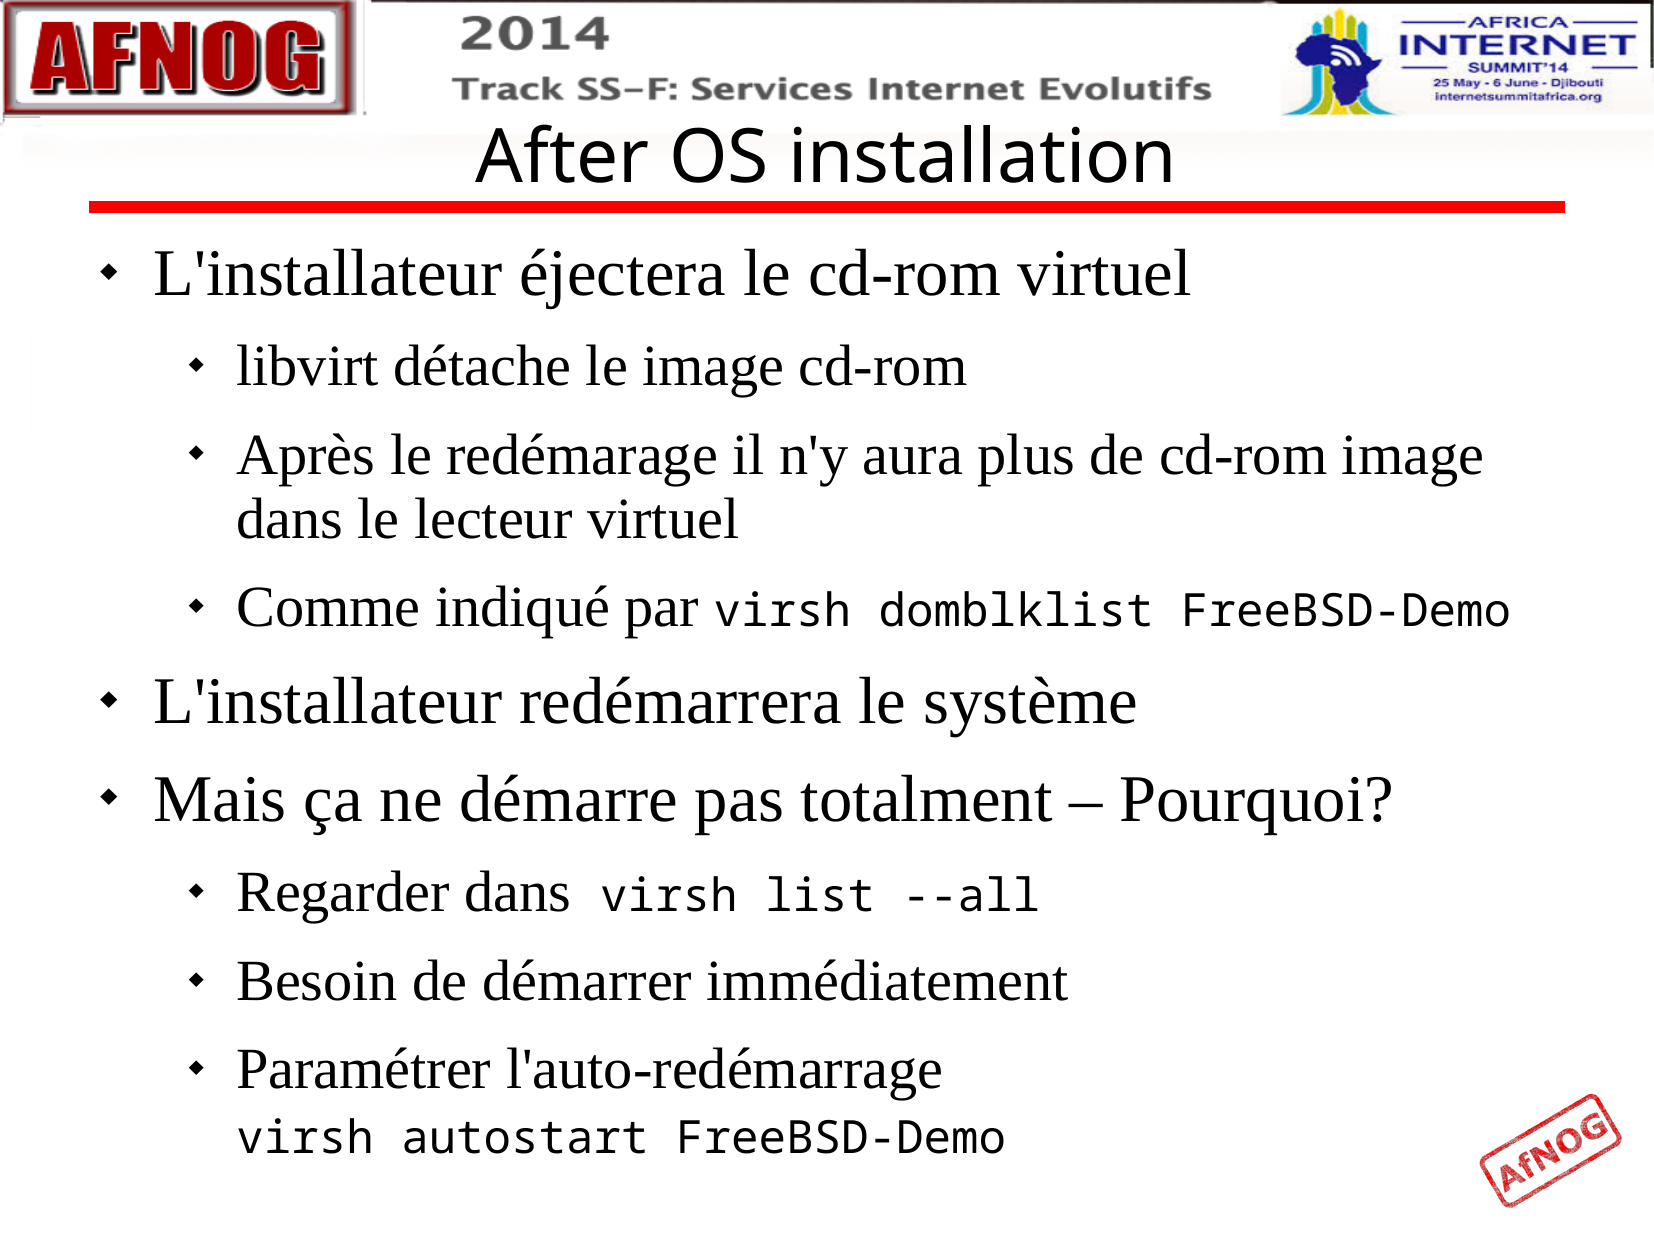

# After OS installation
L'installateur éjectera le cd-rom virtuel
libvirt détache le image cd-rom
Après le redémarage il n'y aura plus de cd-rom image dans le lecteur virtuel
Comme indiqué par virsh domblklist FreeBSD-Demo
L'installateur redémarrera le système
Mais ça ne démarre pas totalment – Pourquoi?
Regarder dans virsh list --all
Besoin de démarrer immédiatement
Paramétrer l'auto-redémarrage
virsh autostart FreeBSD-Demo